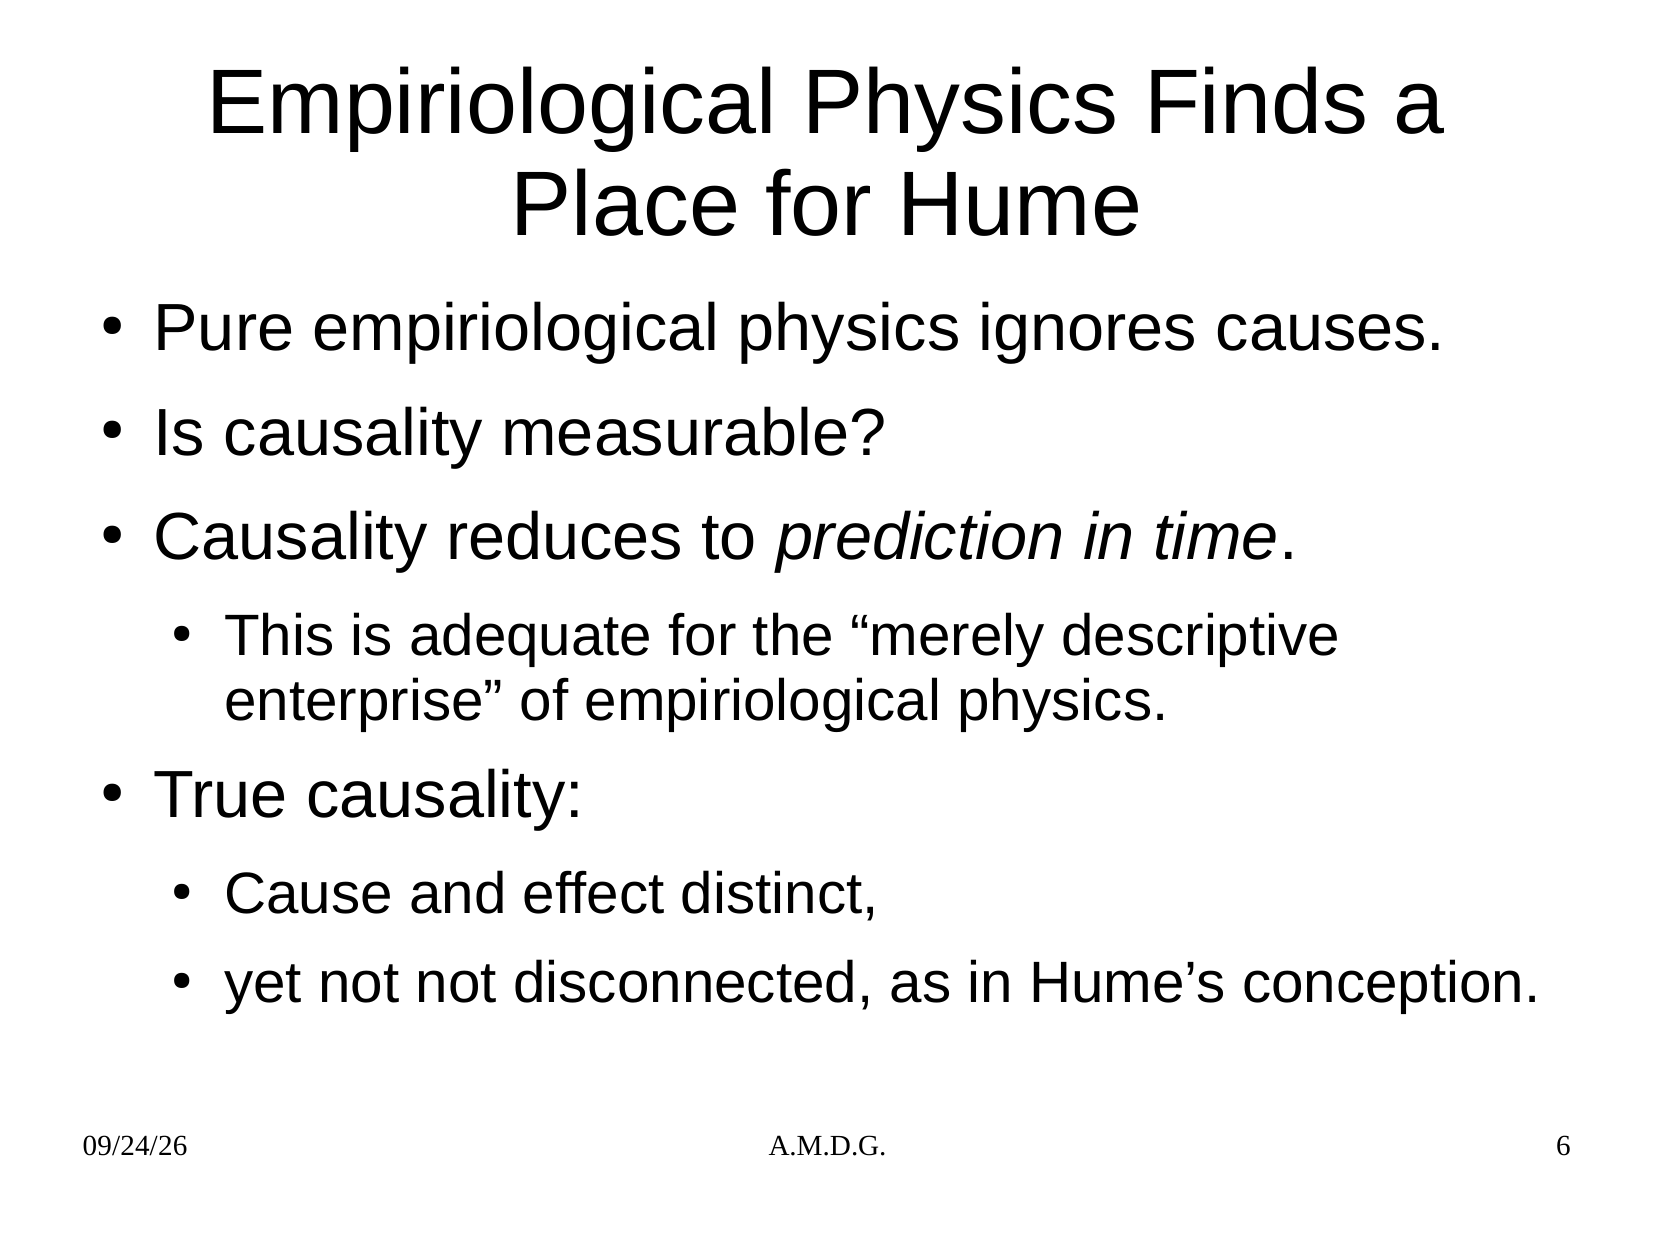

Empiriological Physics Finds a Place for Hume
# Pure empiriological physics ignores causes.
Is causality measurable?
Causality reduces to prediction in time.
This is adequate for the “merely descriptive enterprise” of empiriological physics.
True causality:
Cause and effect distinct,
yet not not disconnected, as in Hume’s conception.
A.M.D.G.
6